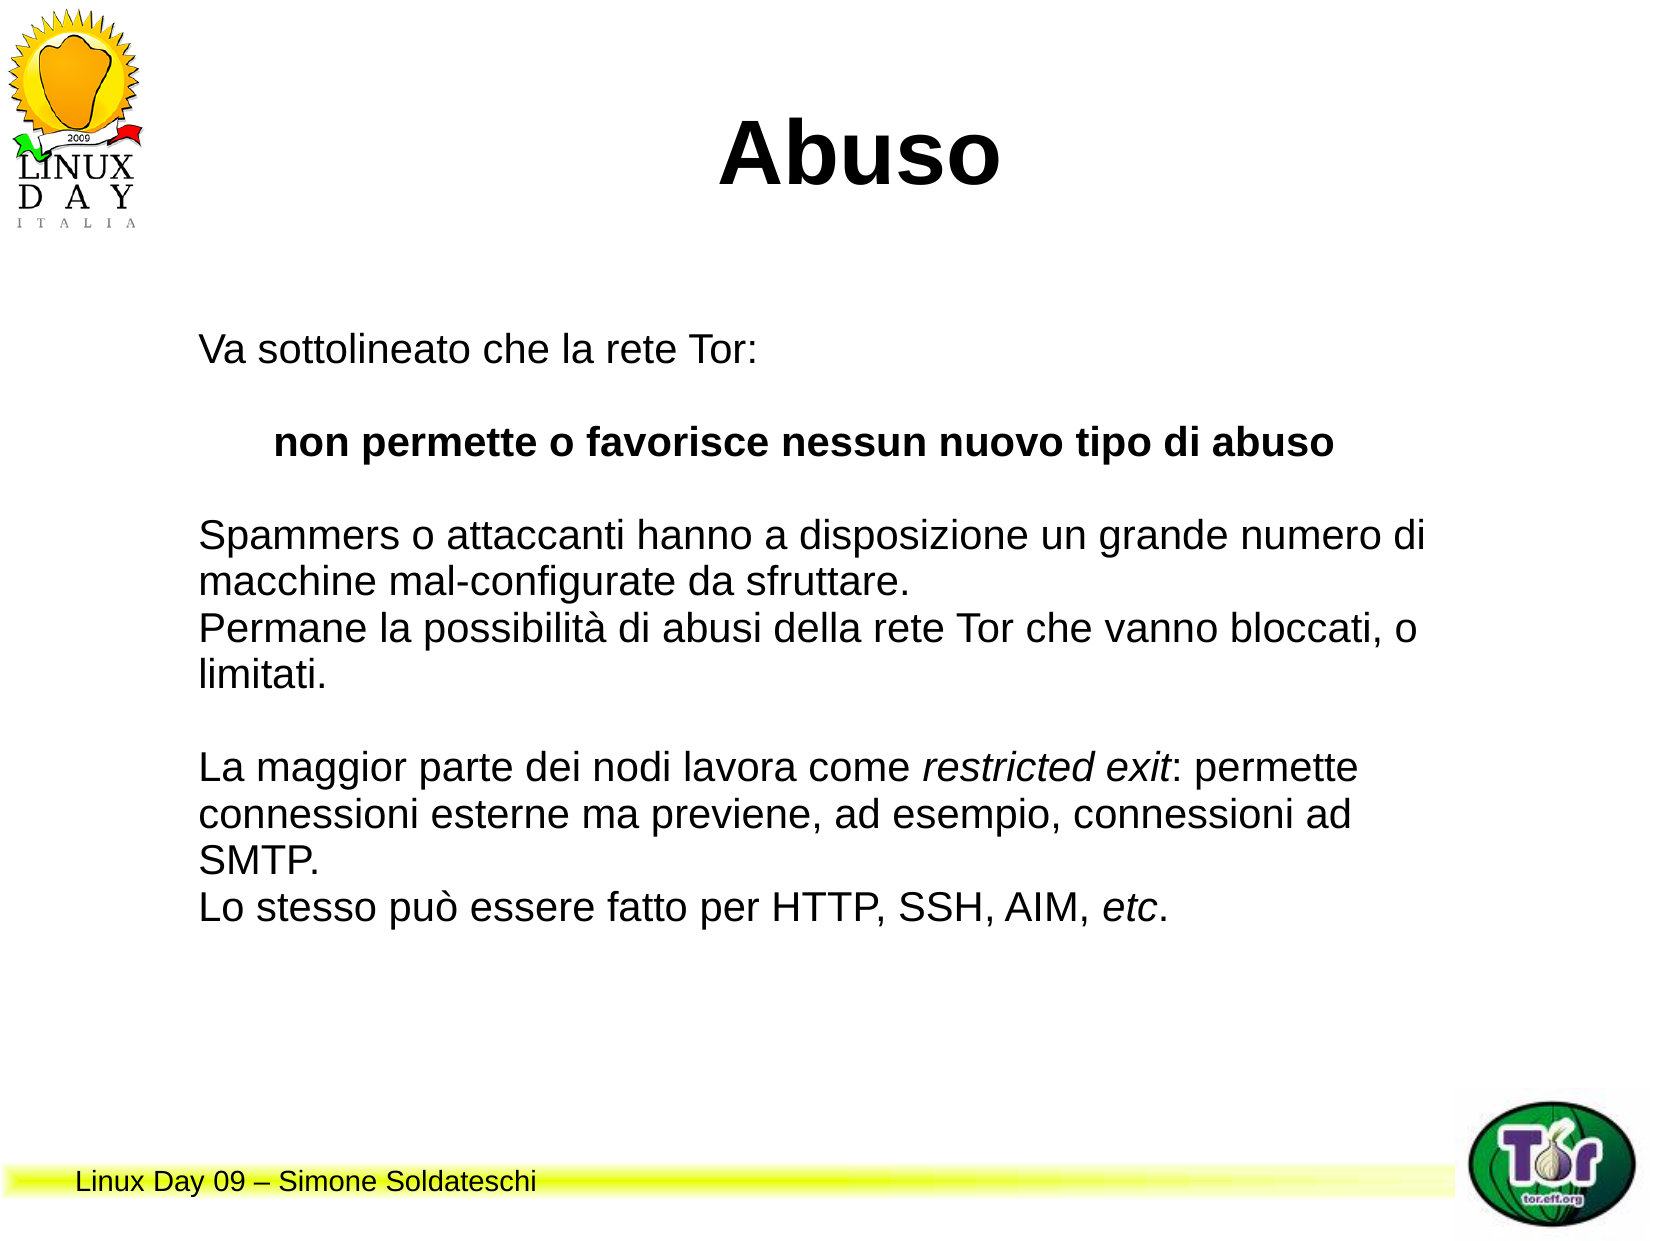

# Abuso
Va sottolineato che la rete Tor:
	non permette o favorisce nessun nuovo tipo di abuso
Spammers o attaccanti hanno a disposizione un grande numero di macchine mal-configurate da sfruttare.
Permane la possibilità di abusi della rete Tor che vanno bloccati, o limitati.
La maggior parte dei nodi lavora come restricted exit: permette connessioni esterne ma previene, ad esempio, connessioni ad SMTP.
Lo stesso può essere fatto per HTTP, SSH, AIM, etc.